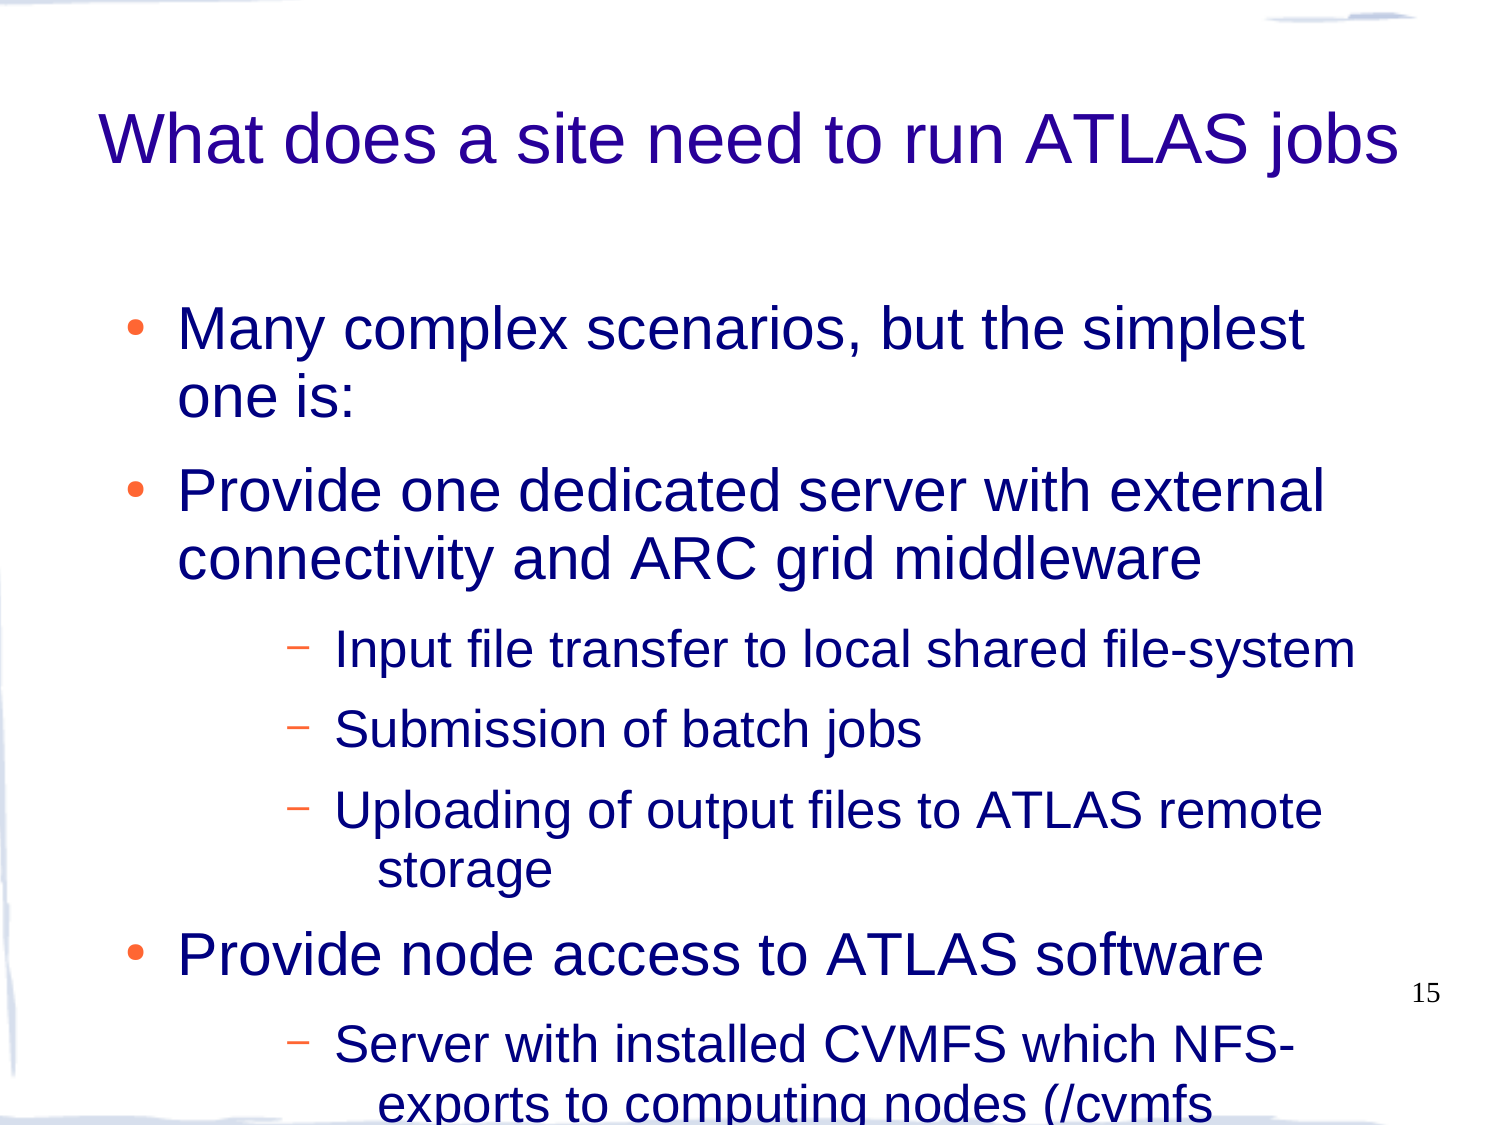

# What does a site need to run ATLAS jobs
Many complex scenarios, but the simplest one is:
Provide one dedicated server with external connectivity and ARC grid middleware
Input file transfer to local shared file-system
Submission of batch jobs
Uploading of output files to ATLAS remote storage
Provide node access to ATLAS software
Server with installed CVMFS which NFS-exports to computing nodes (/cvmfs mountpoint on the nodes)
Provide access to ATLAS “detector calibration” databases through a local squid server
Provide some system libraries on the nodes (depending on the OS)
libxml2, gcc libs, …
Although a regular ATLAS grid site is fairly complex with custom node operating system and software, a “minimal” site can be configured with one grid server.
15